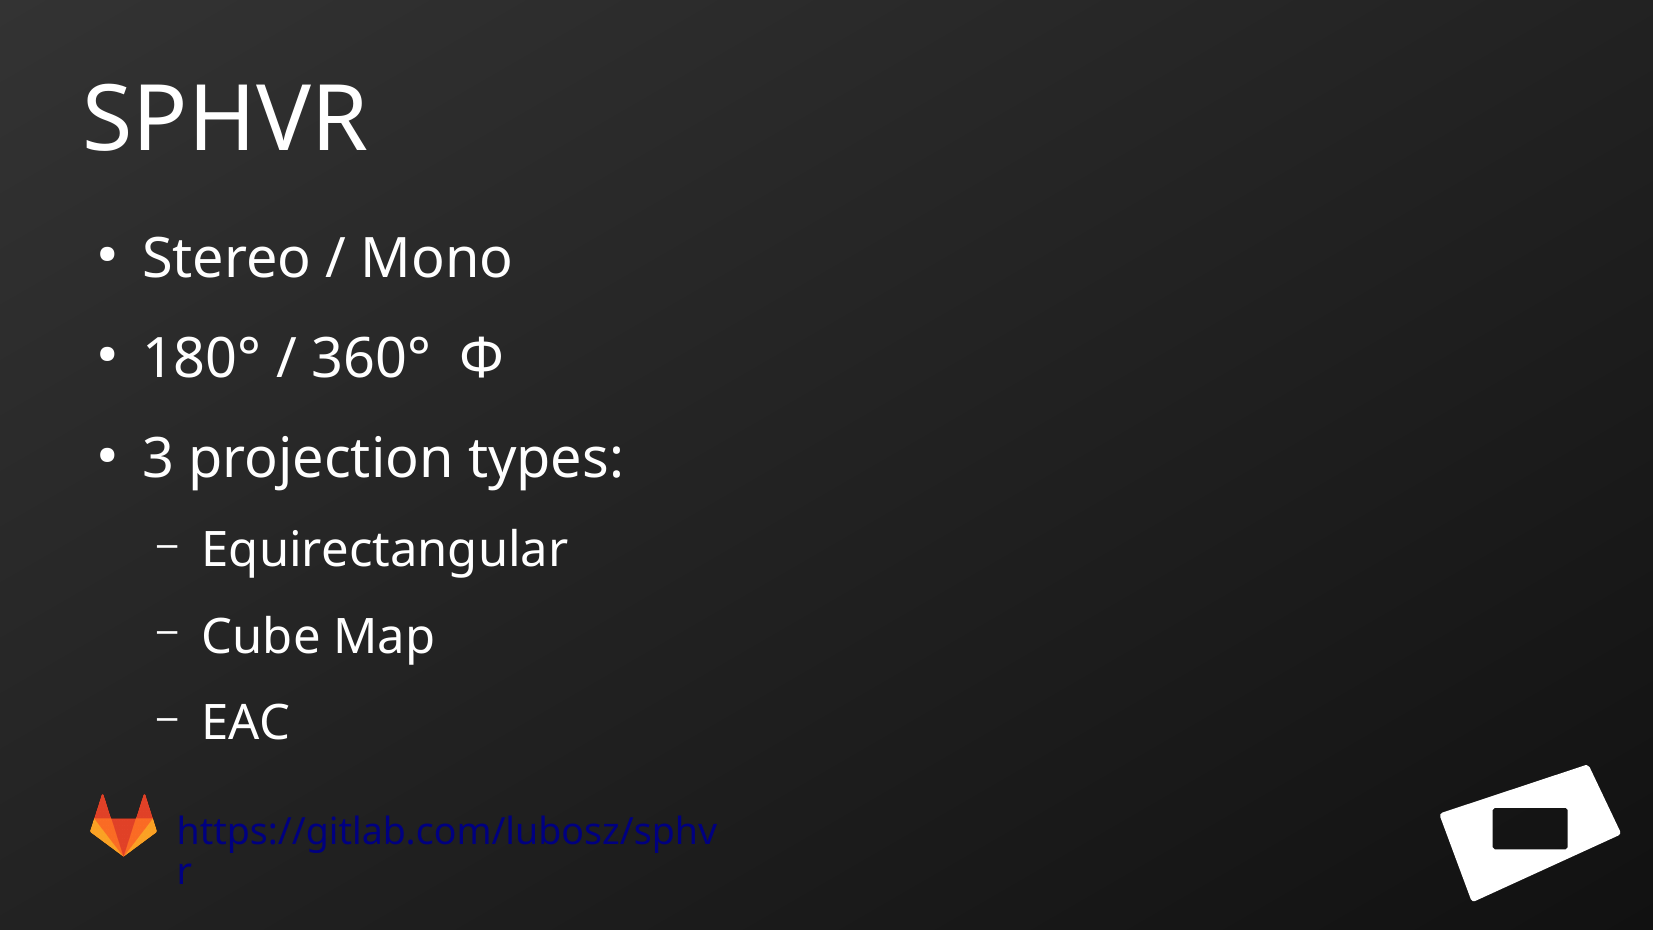

# SPHVR
Stereo / Mono
180° / 360° Φ
3 projection types:
Equirectangular
Cube Map
EAC
https://gitlab.com/lubosz/sphvr